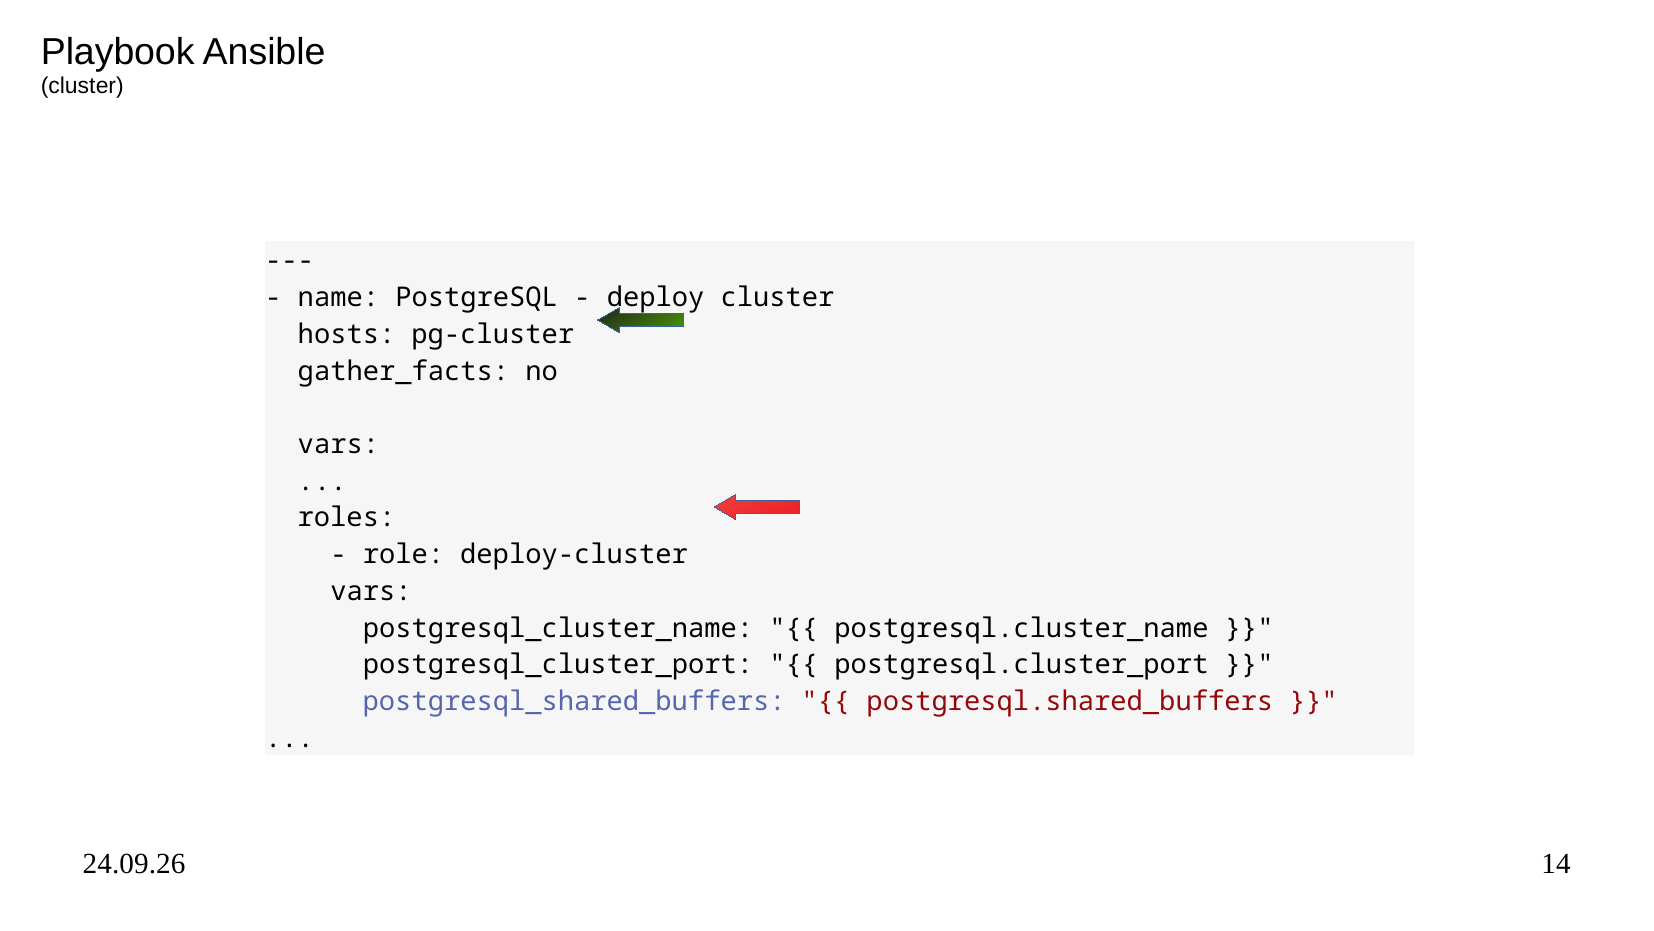

Playbook Ansible
(cluster)
---
- name: PostgreSQL - deploy cluster
 hosts: pg-cluster
 gather_facts: no
 vars:
 ...
 roles:
 - role: deploy-cluster
 vars:
 postgresql_cluster_name: "{{ postgresql.cluster_name }}"
 postgresql_cluster_port: "{{ postgresql.cluster_port }}"
 postgresql_shared_buffers: "{{ postgresql.shared_buffers }}"
...
14